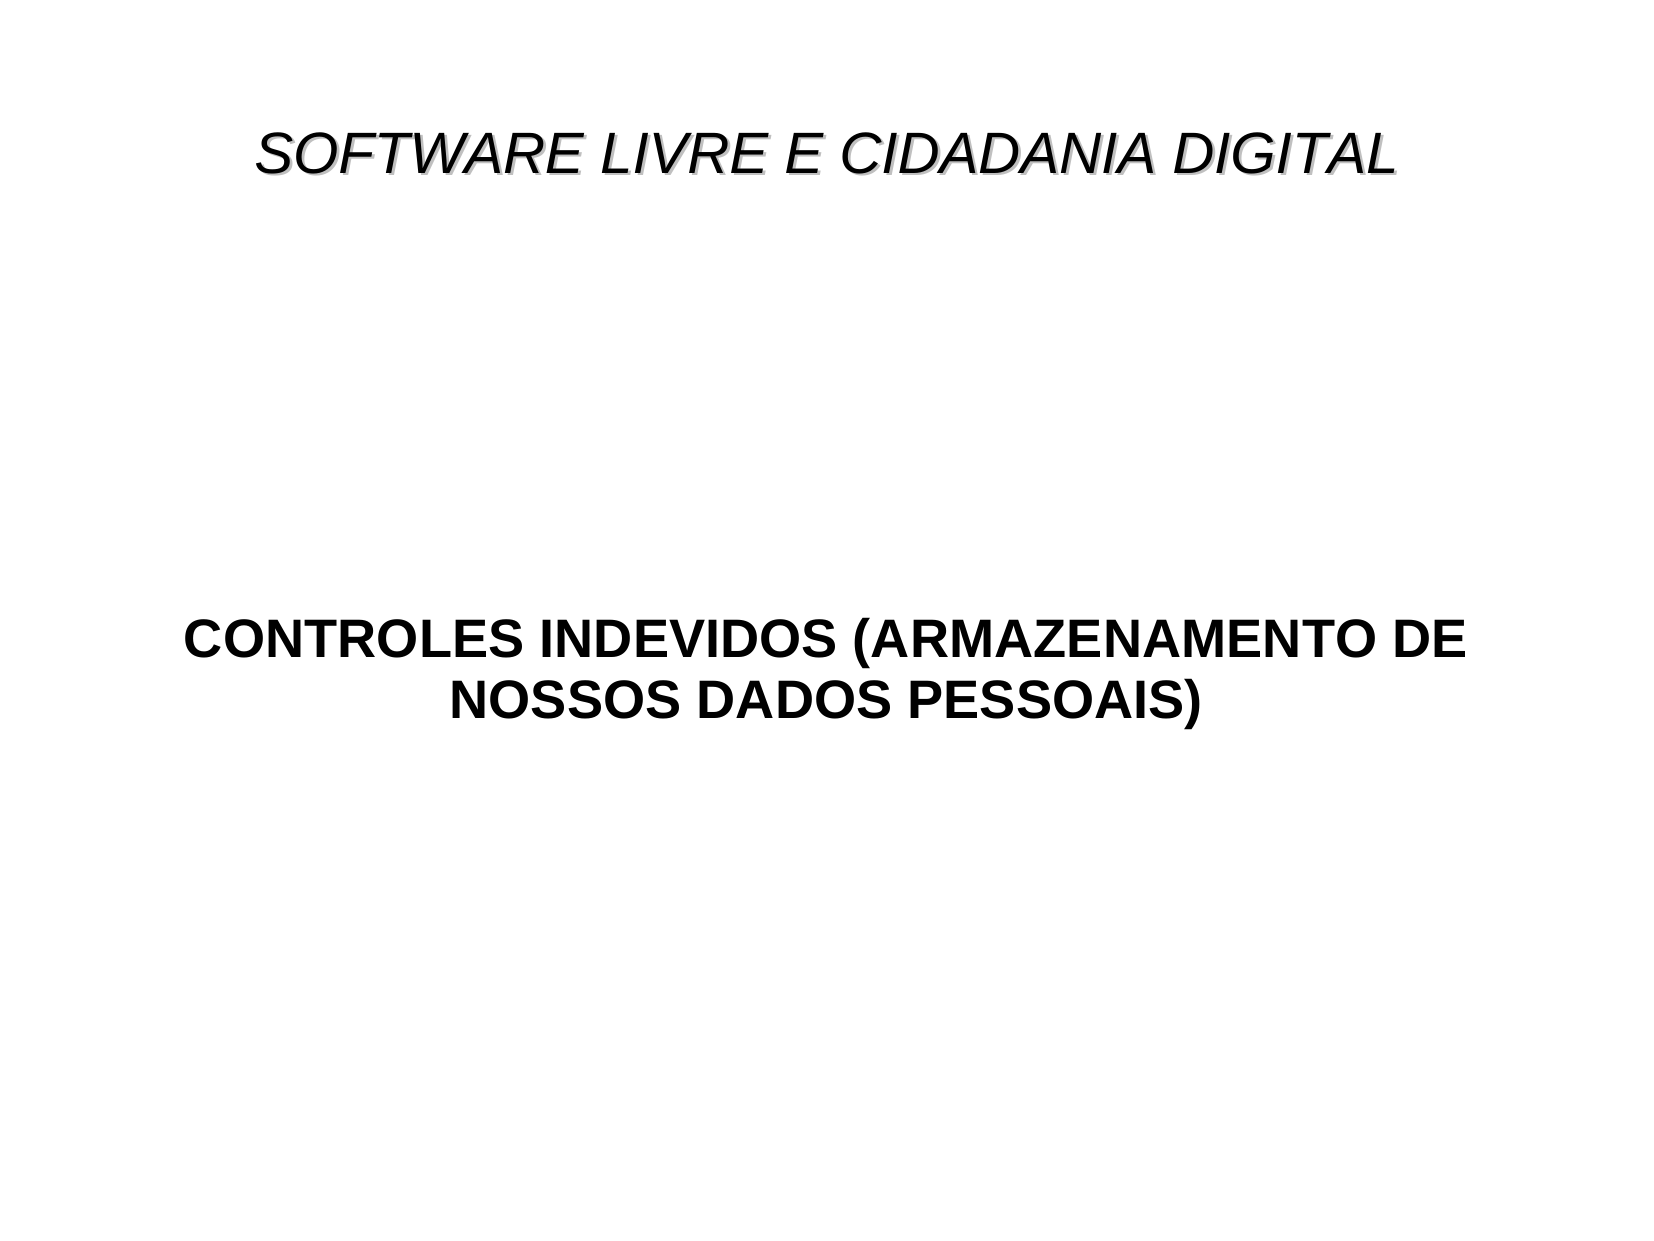

# SOFTWARE LIVRE E CIDADANIA DIGITAL
CONTROLES INDEVIDOS (ARMAZENAMENTO DE NOSSOS DADOS PESSOAIS)